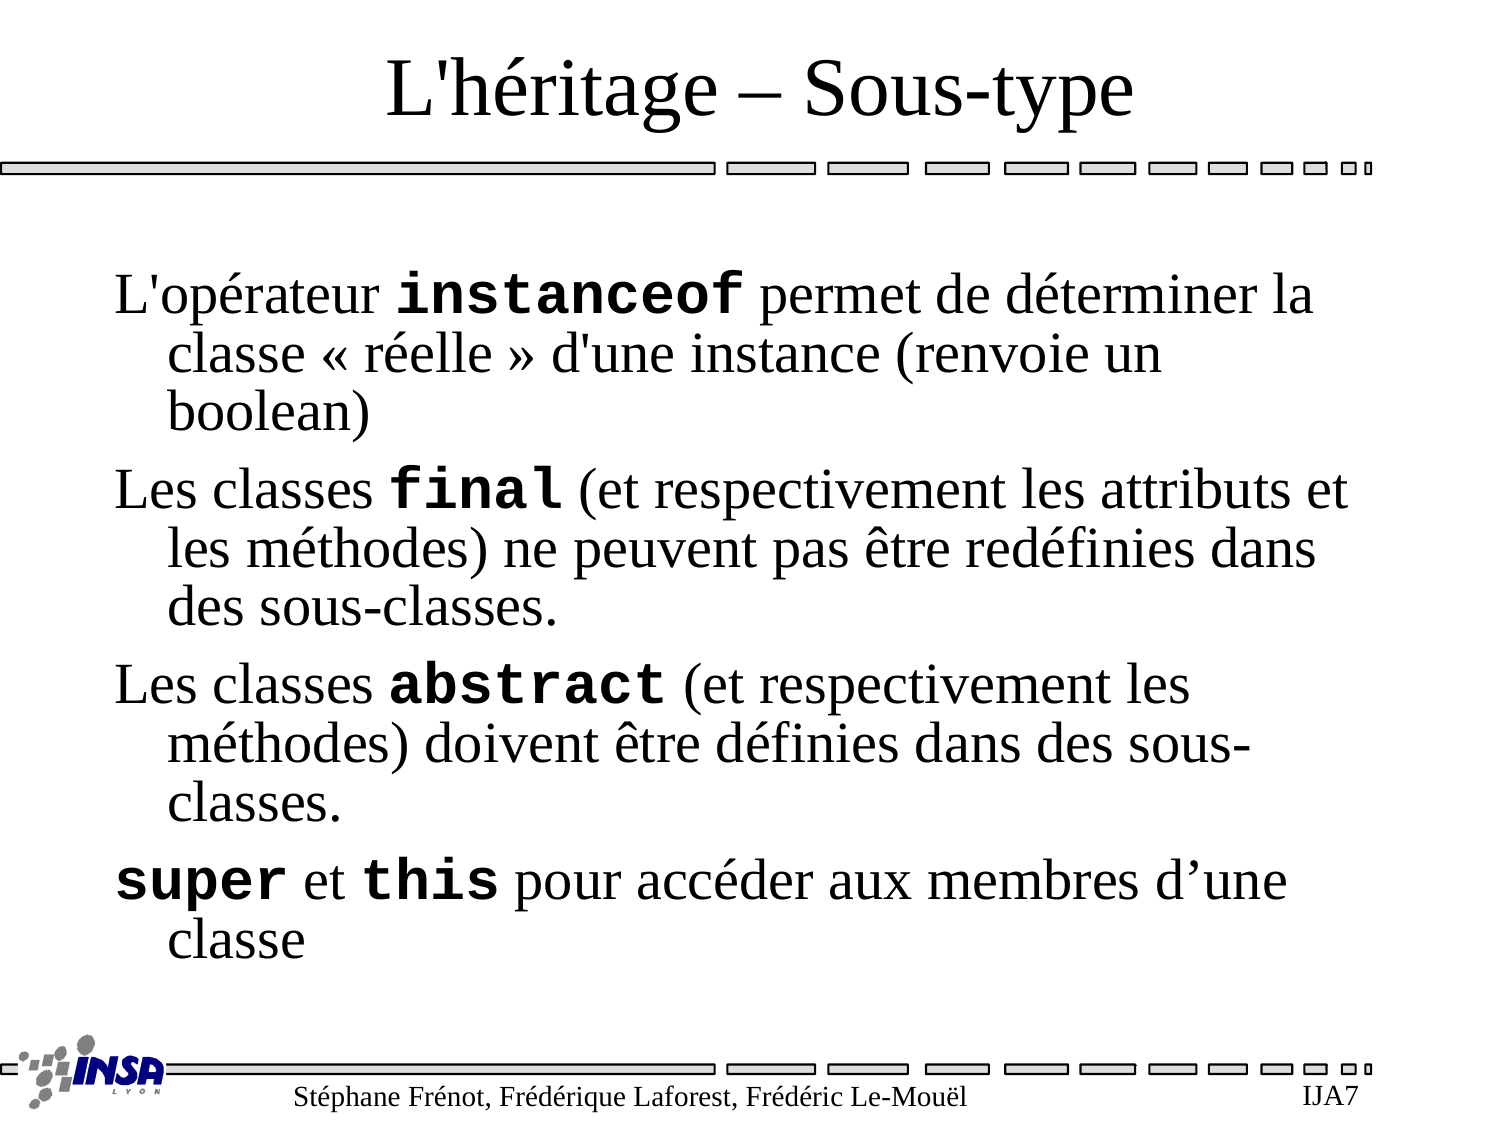

# L'héritage – Sous-type
L'opérateur instanceof permet de déterminer la classe « réelle » d'une instance (renvoie un boolean)
Les classes final (et respectivement les attributs et les méthodes) ne peuvent pas être redéfinies dans des sous-classes.
Les classes abstract (et respectivement les méthodes) doivent être définies dans des sous-classes.
super et this pour accéder aux membres d’une classe